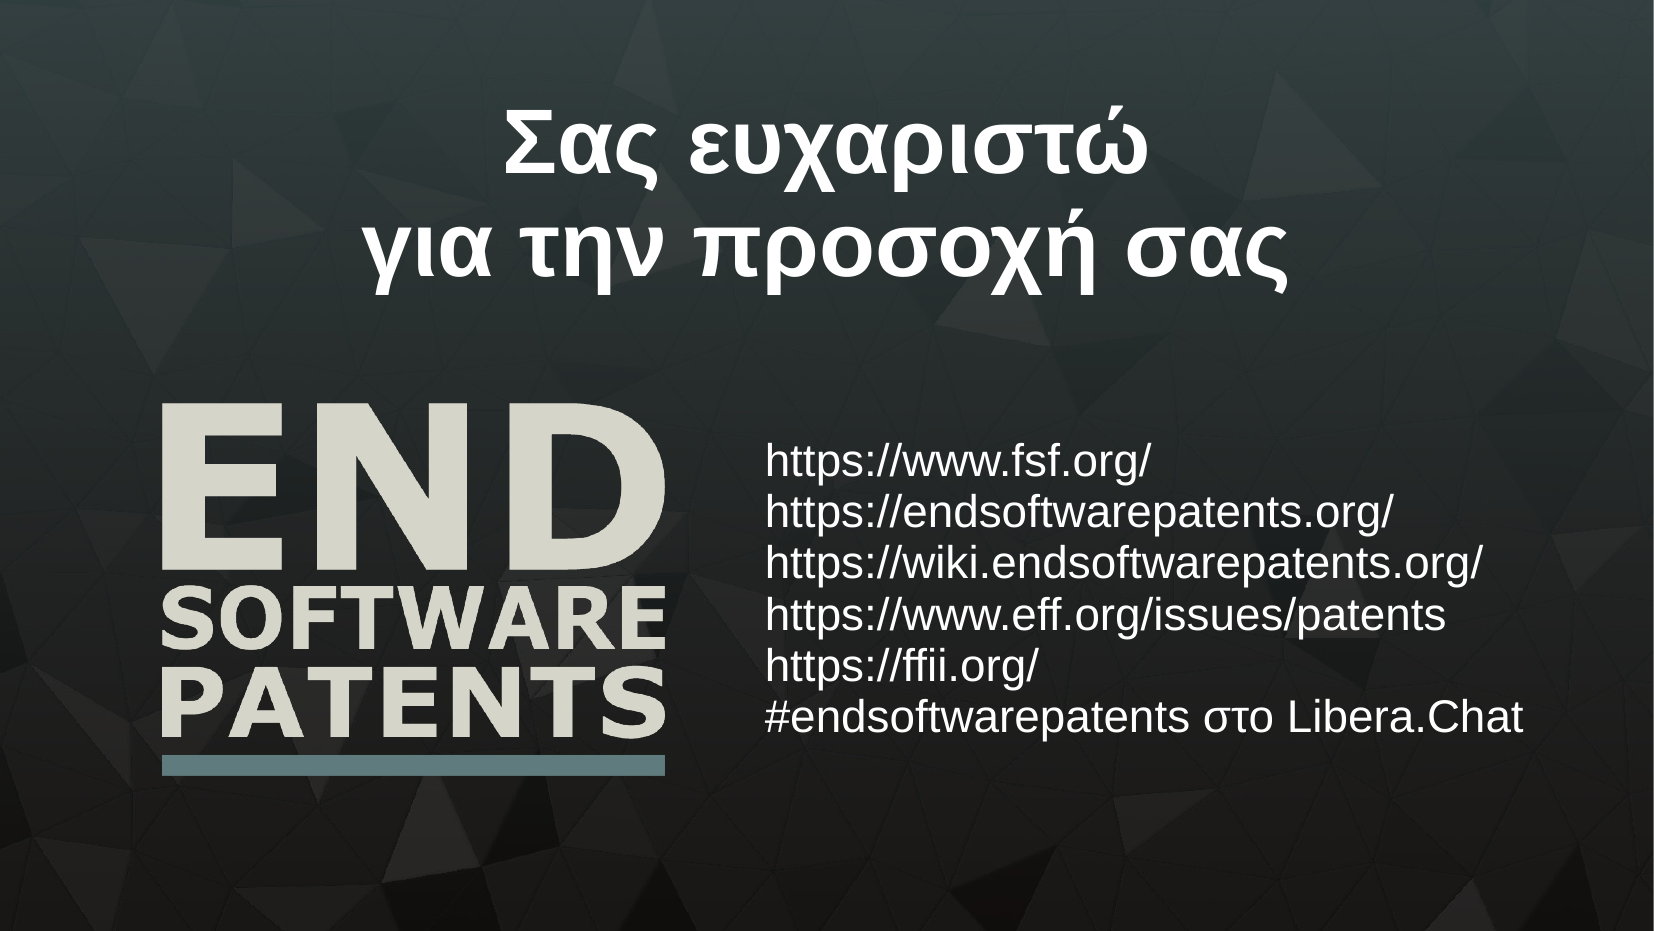

# Σας ευχαριστώ για την προσοχή σας
https://www.fsf.org/
https://endsoftwarepatents.org/
https://wiki.endsoftwarepatents.org/
https://www.eff.org/issues/patents
https://ffii.org/
#endsoftwarepatents στο Libera.Chat